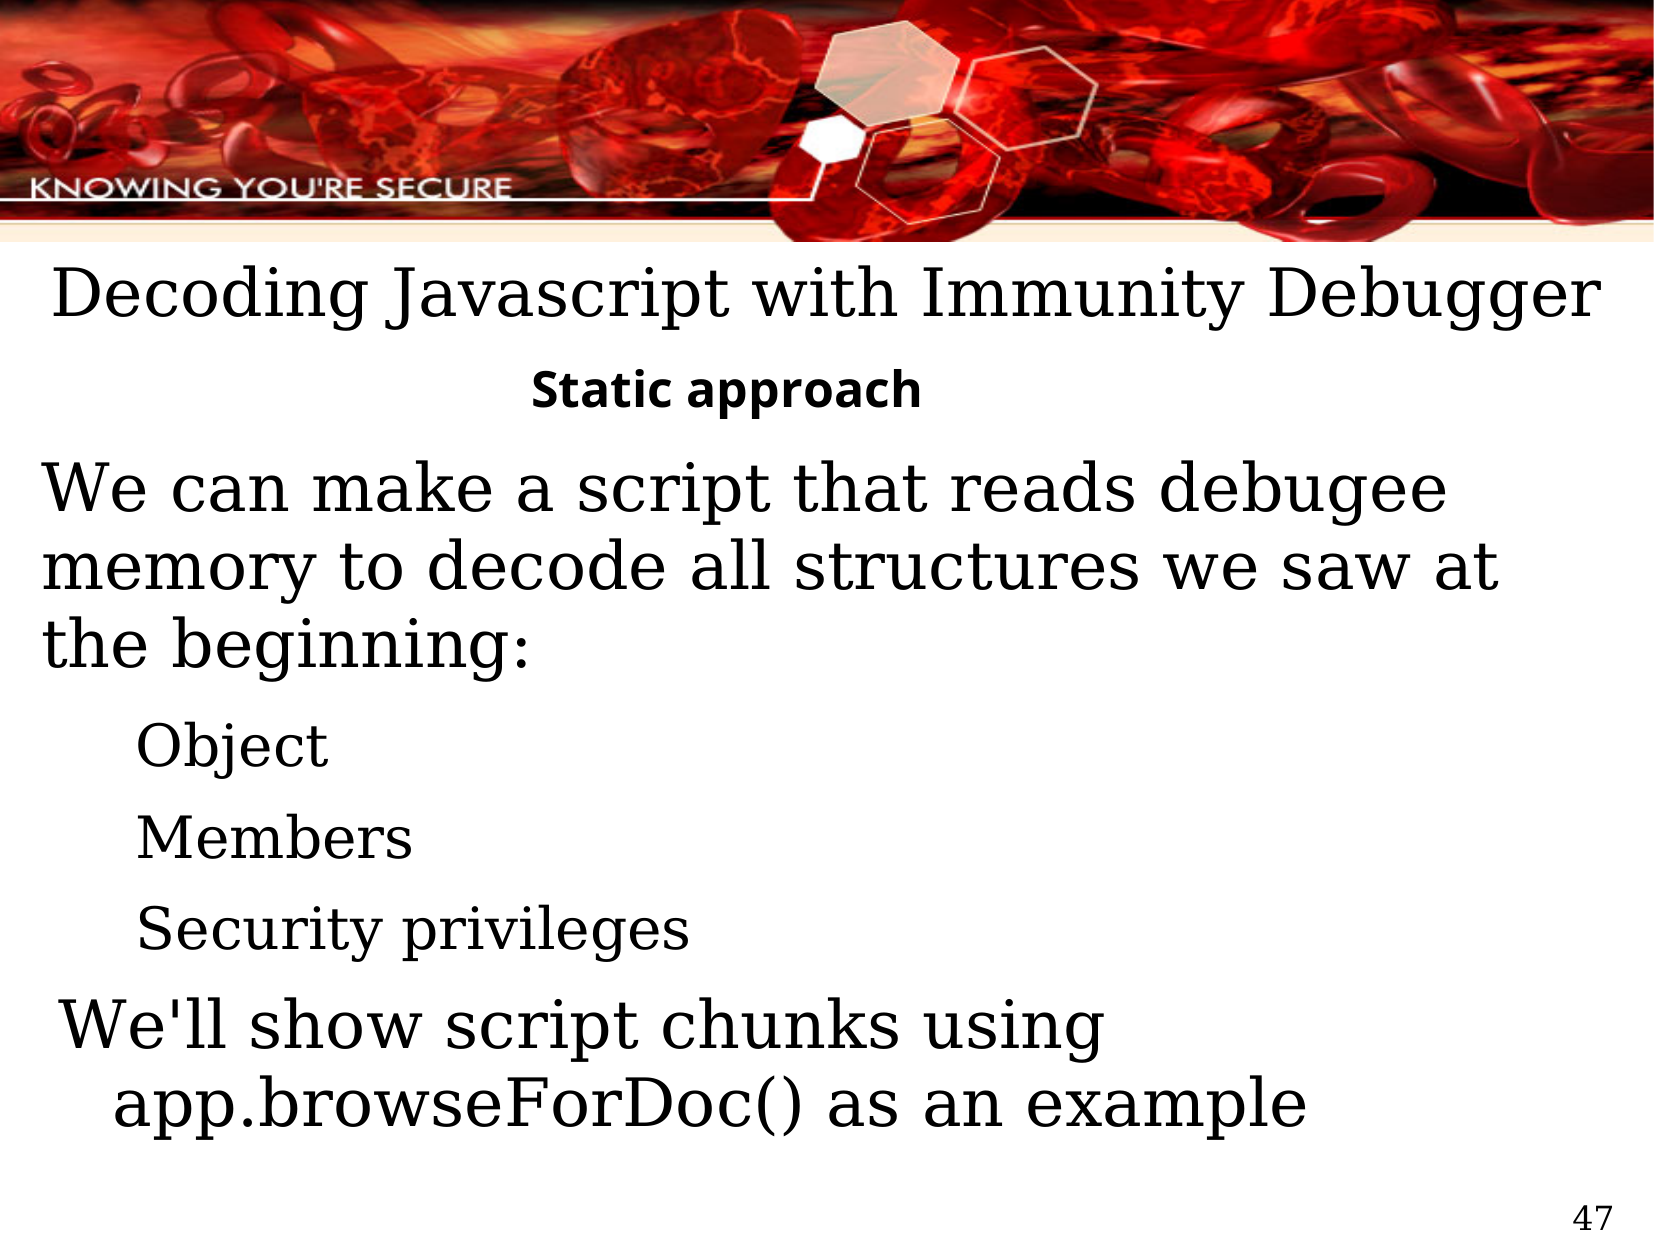

# Decoding Javascript with Immunity Debugger
Static approach
We can make a script that reads debugee memory to decode all structures we saw at the beginning:
Object
Members
Security privileges
We'll show script chunks using app.browseForDoc() as an example